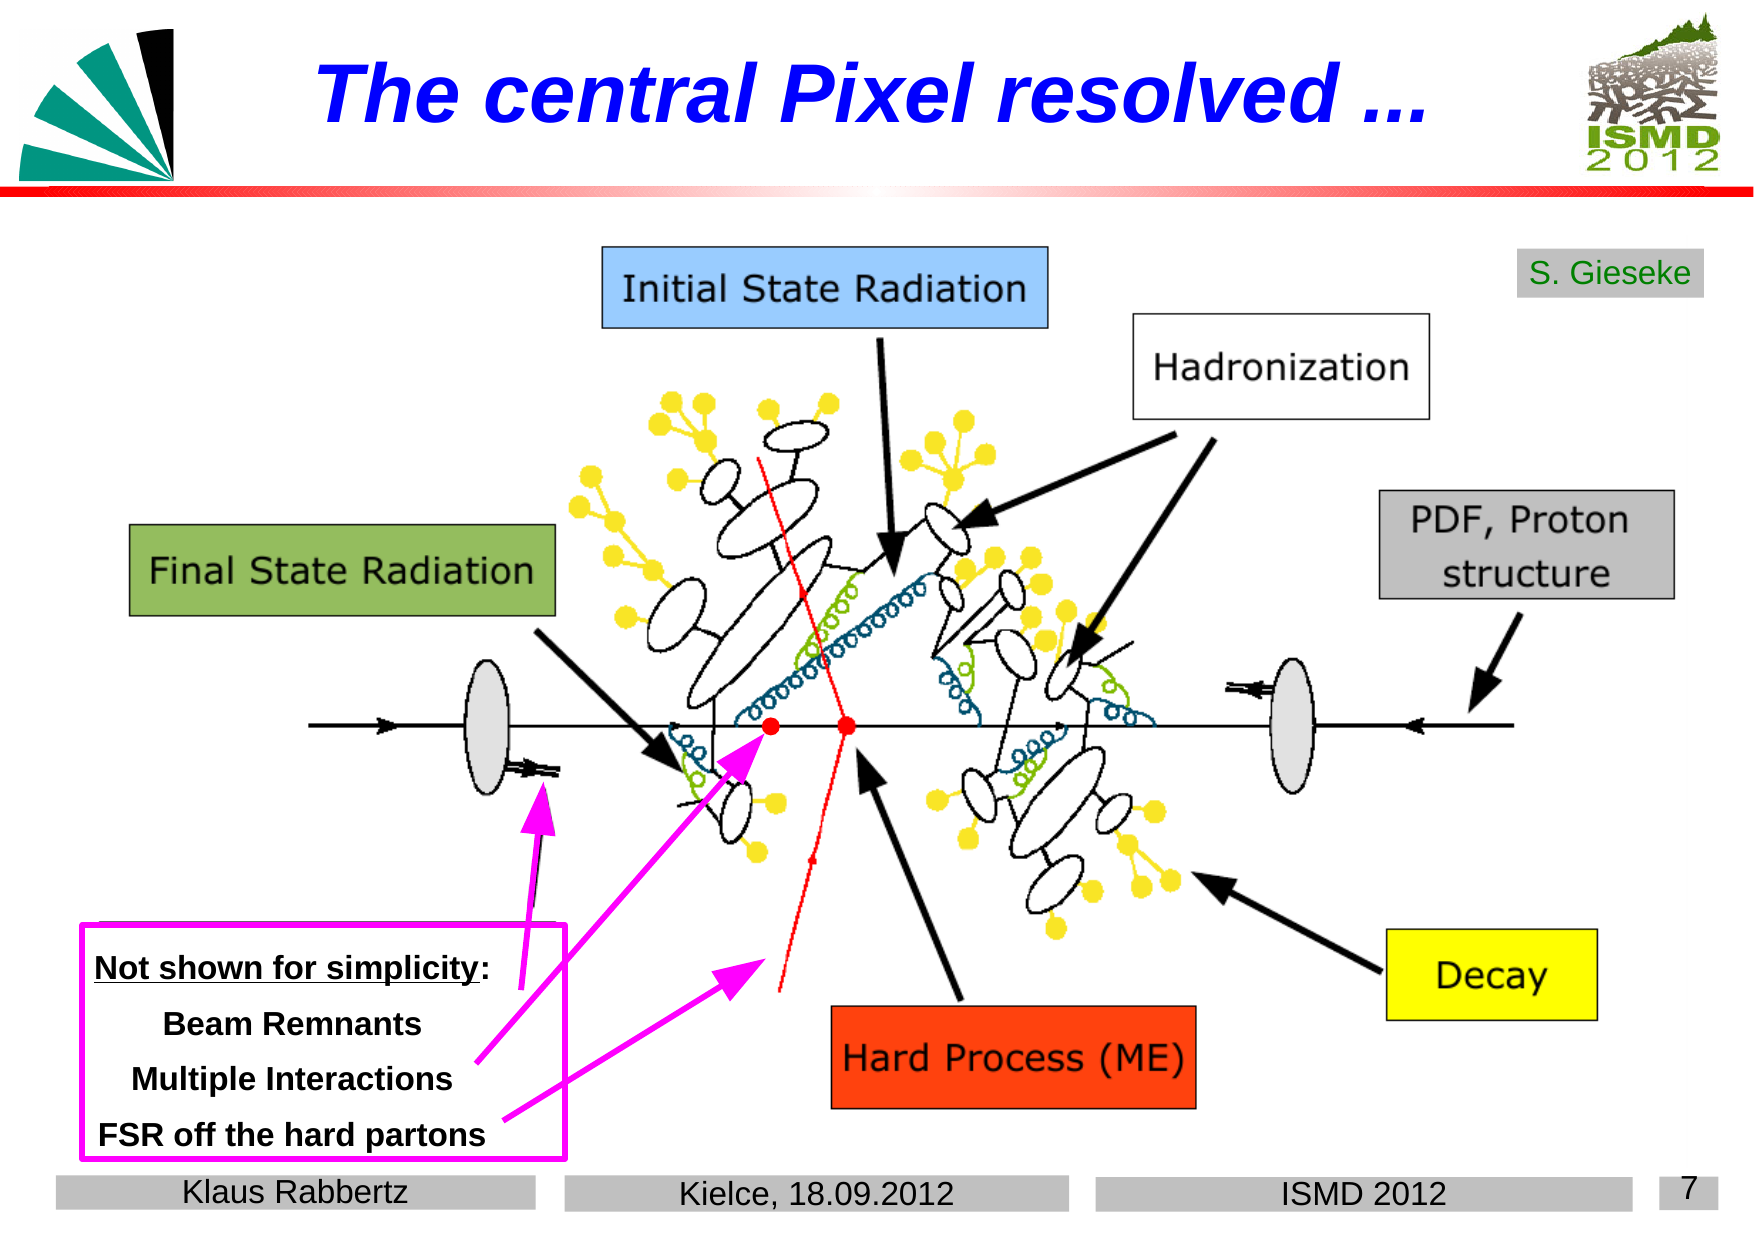

# The central Pixel resolved ...
S. Gieseke
Not shown for simplicity:
Beam Remnants
Multiple Interactions
FSR off the hard partons